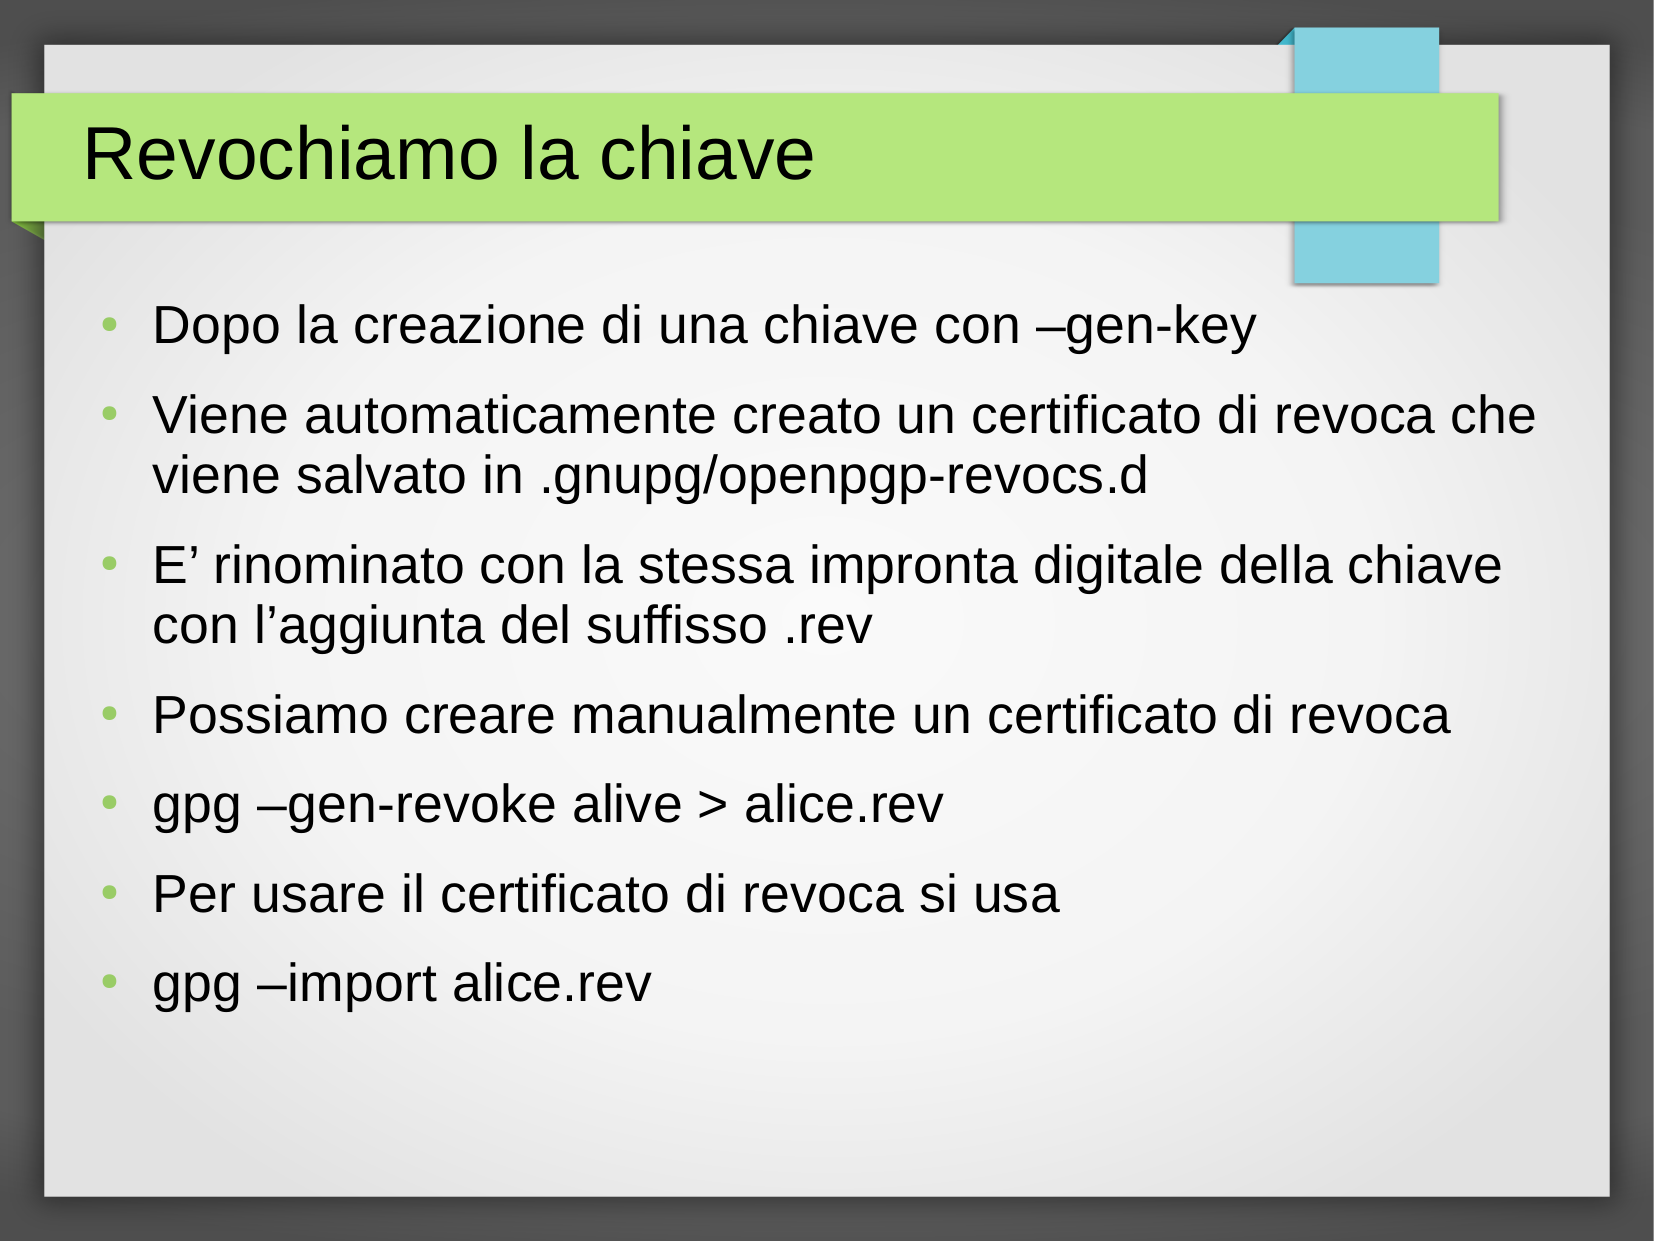

# Revochiamo la chiave
Dopo la creazione di una chiave con –gen-key
Viene automaticamente creato un certificato di revoca che viene salvato in .gnupg/openpgp-revocs.d
E’ rinominato con la stessa impronta digitale della chiave con l’aggiunta del suffisso .rev
Possiamo creare manualmente un certificato di revoca
gpg –gen-revoke alive > alice.rev
Per usare il certificato di revoca si usa
gpg –import alice.rev